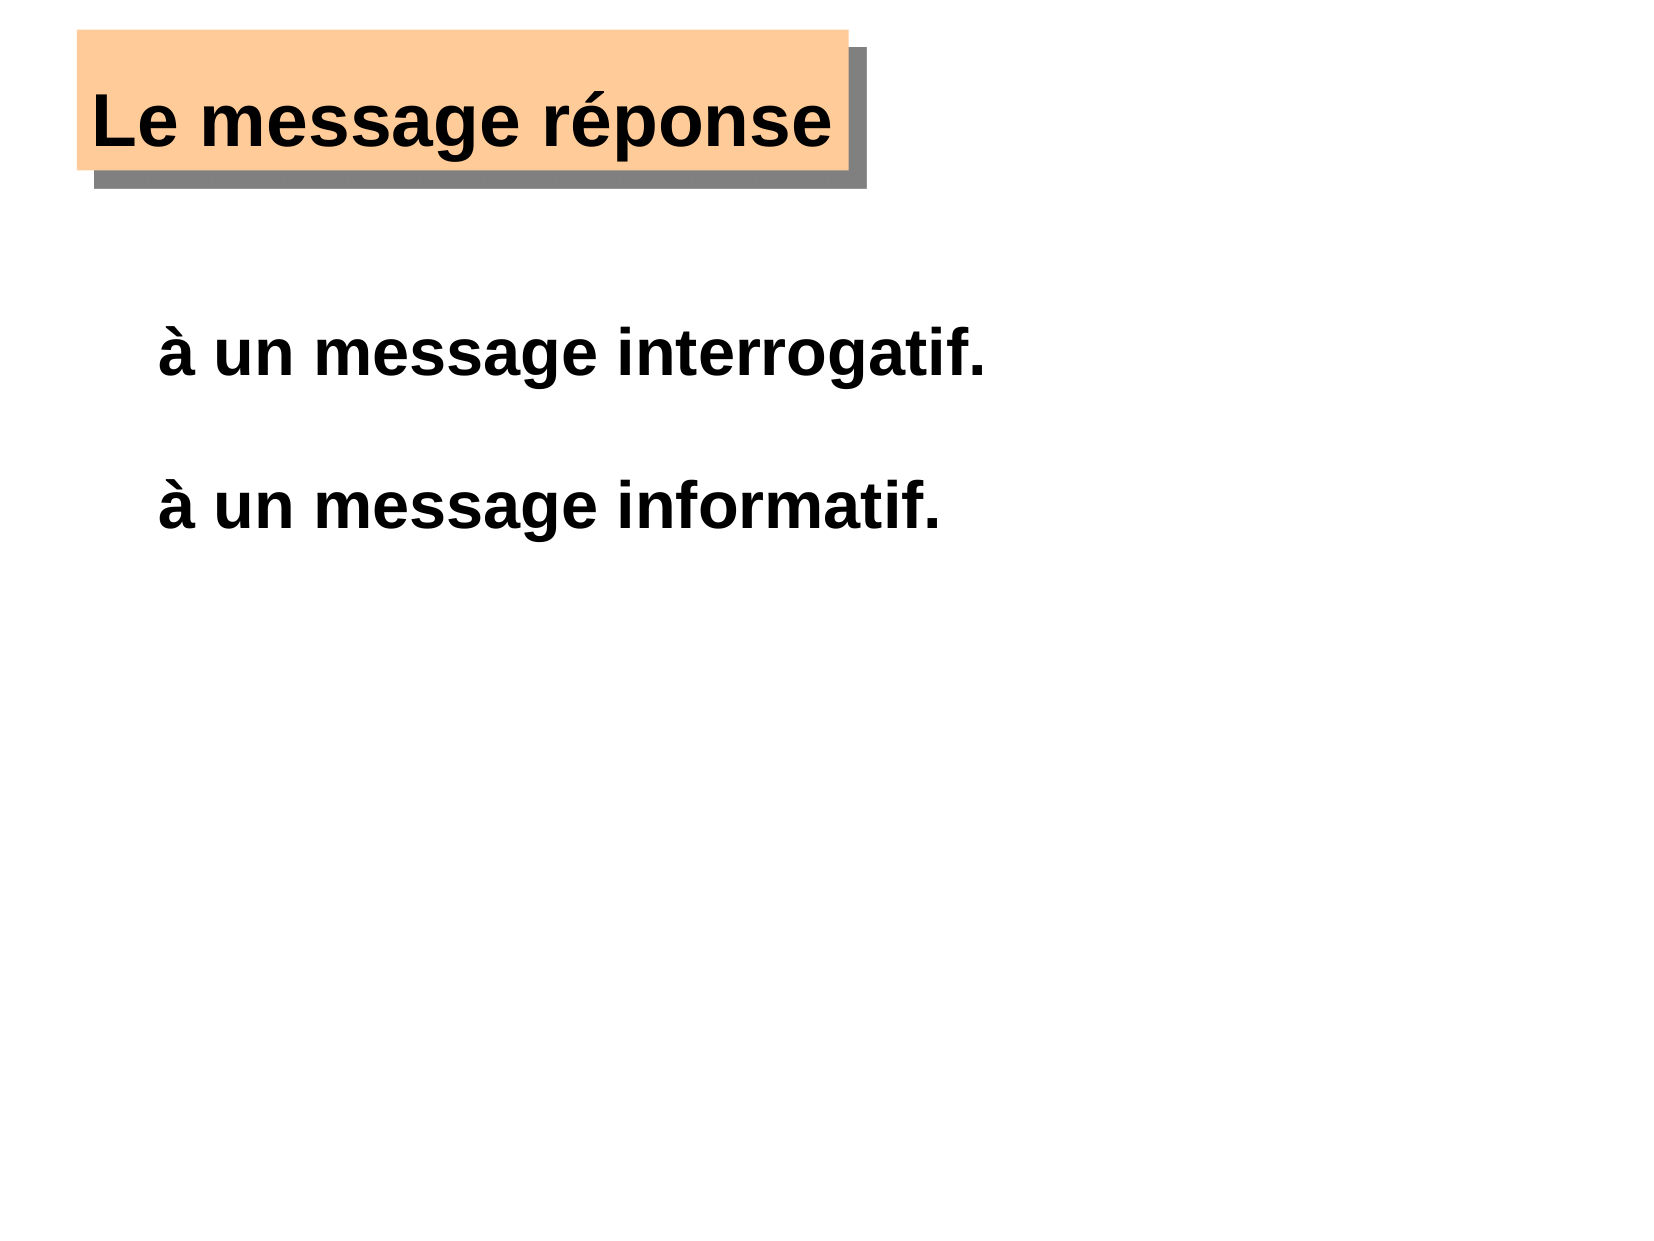

Le message réponse
 à un message interrogatif.
 à un message informatif.